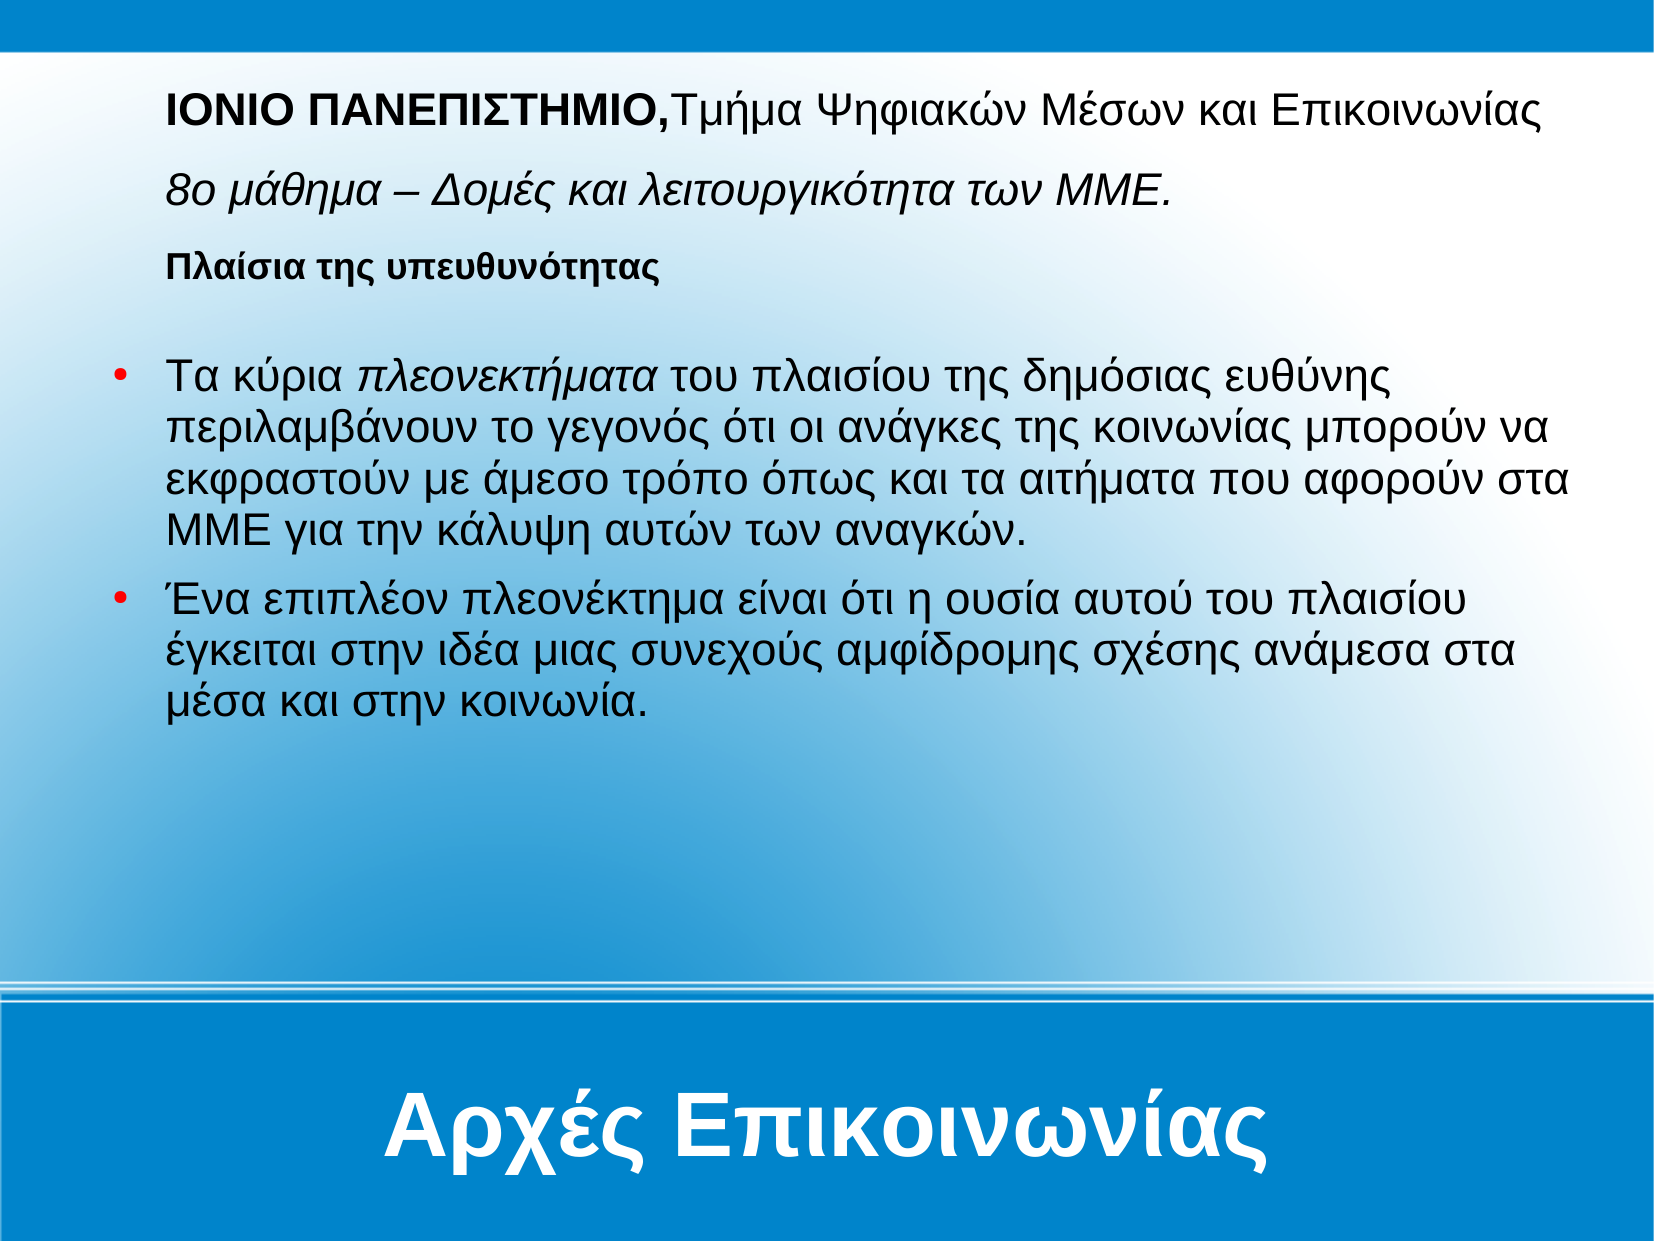

ΙΟΝΙΟ ΠΑΝΕΠΙΣΤΗΜΙΟ,Τμήμα Ψηφιακών Μέσων και Επικοινωνίας
8ο μάθημα – Δομές και λειτουργικότητα των ΜΜΕ.
Πλαίσια της υπευθυνότητας
Τα κύρια πλεονεκτήματα του πλαισίου της δημόσιας ευθύνης περιλαμβάνουν το γεγονός ότι οι ανάγκες της κοινωνίας μπορούν να εκφραστούν με άμεσο τρόπο όπως και τα αιτήματα που αφορούν στα ΜΜΕ για την κάλυψη αυτών των αναγκών.
Ένα επιπλέον πλεονέκτημα είναι ότι η ουσία αυτού του πλαισίου έγκειται στην ιδέα μιας συνεχούς αμφίδρομης σχέσης ανάμεσα στα μέσα και στην κοινωνία.
# Αρχές Επικοινωνίας